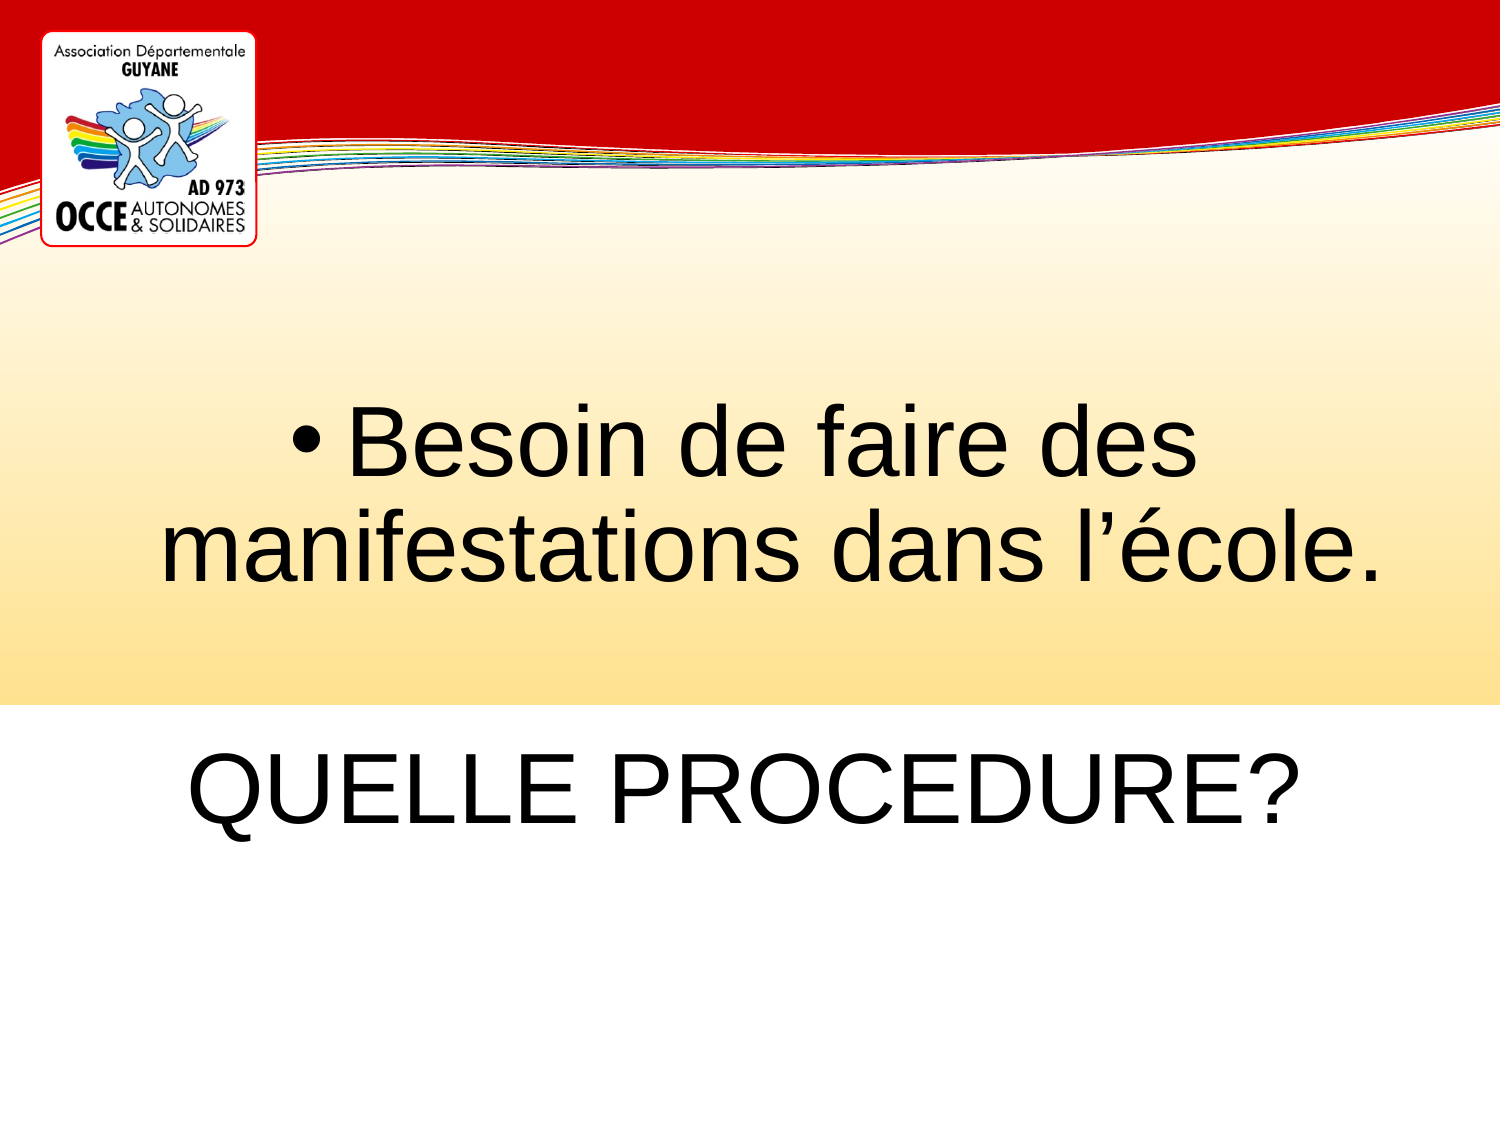

# Besoin de faire des manifestations dans l’école.
QUELLE PROCEDURE?